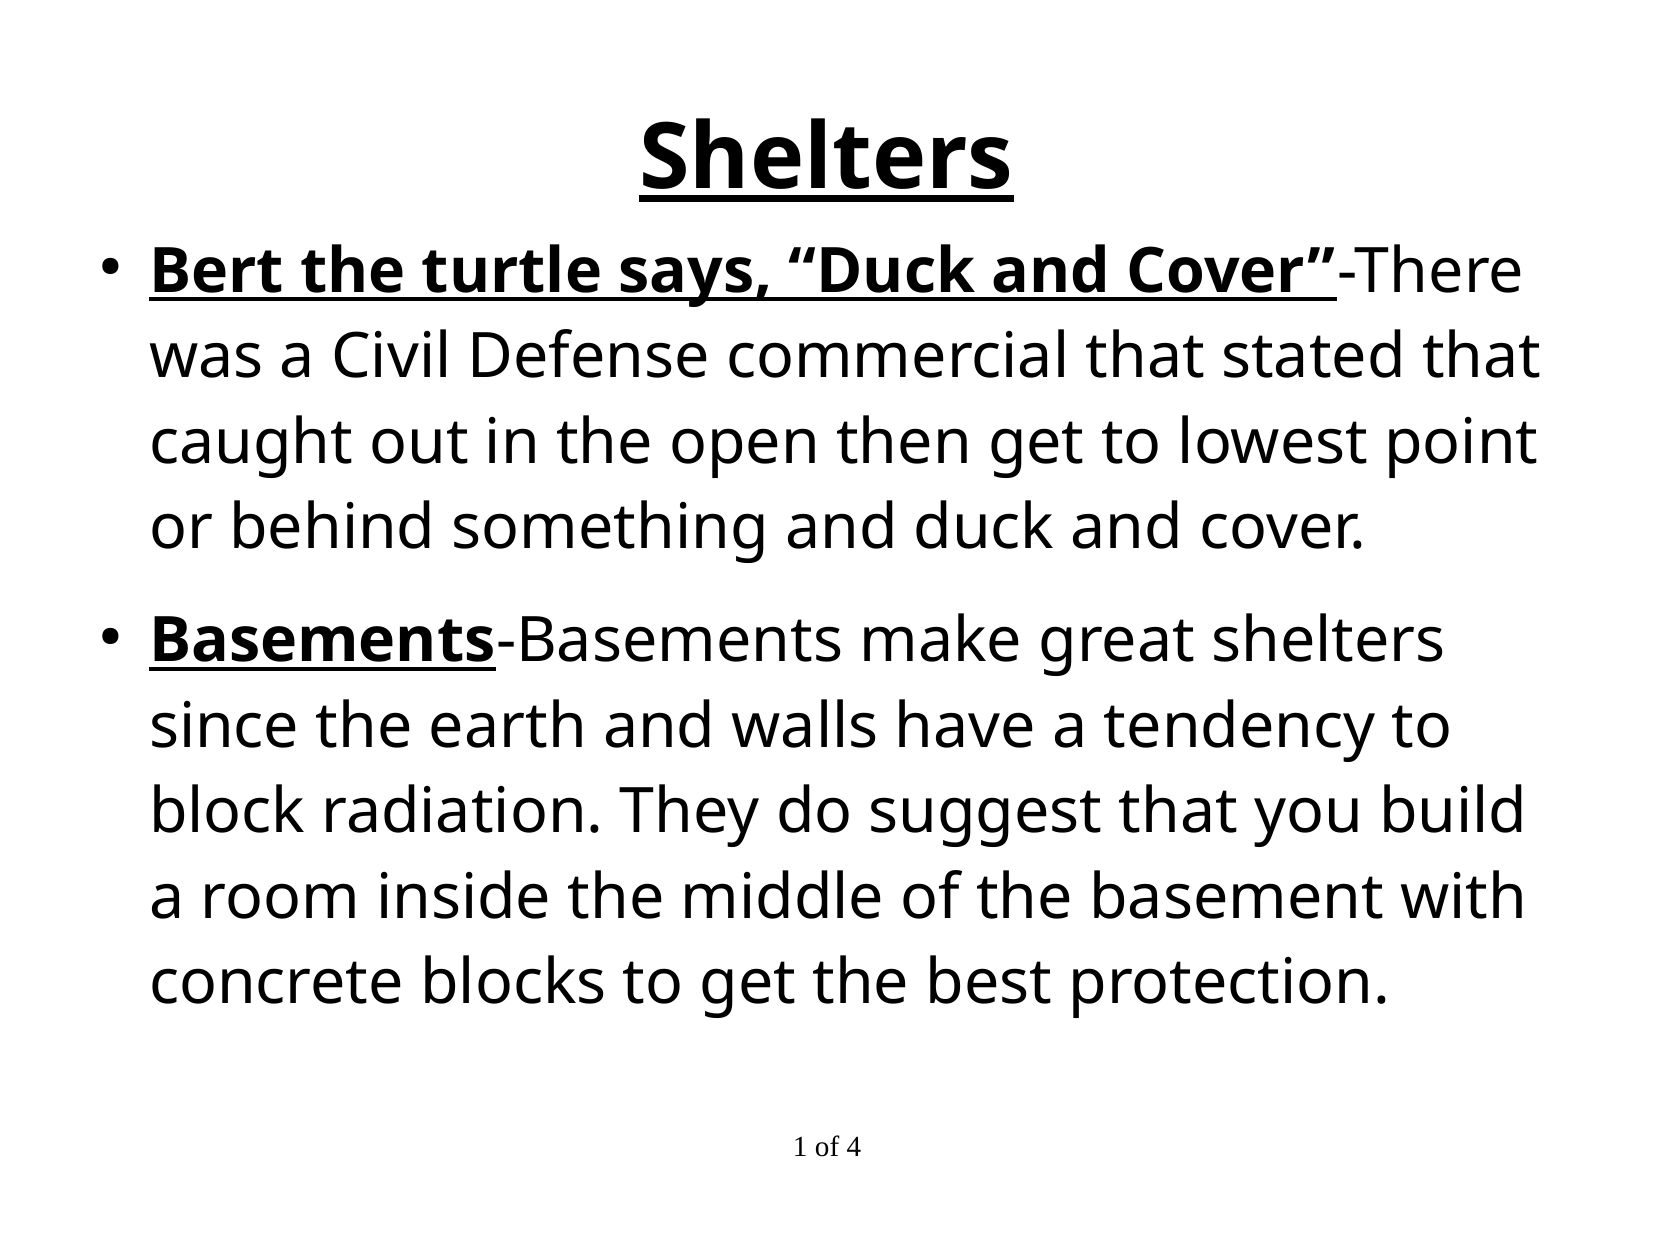

# Shelters
Bert the turtle says, “Duck and Cover”-There was a Civil Defense commercial that stated that caught out in the open then get to lowest point or behind something and duck and cover.
Basements-Basements make great shelters since the earth and walls have a tendency to block radiation. They do suggest that you build a room inside the middle of the basement with concrete blocks to get the best protection.
1 of 4